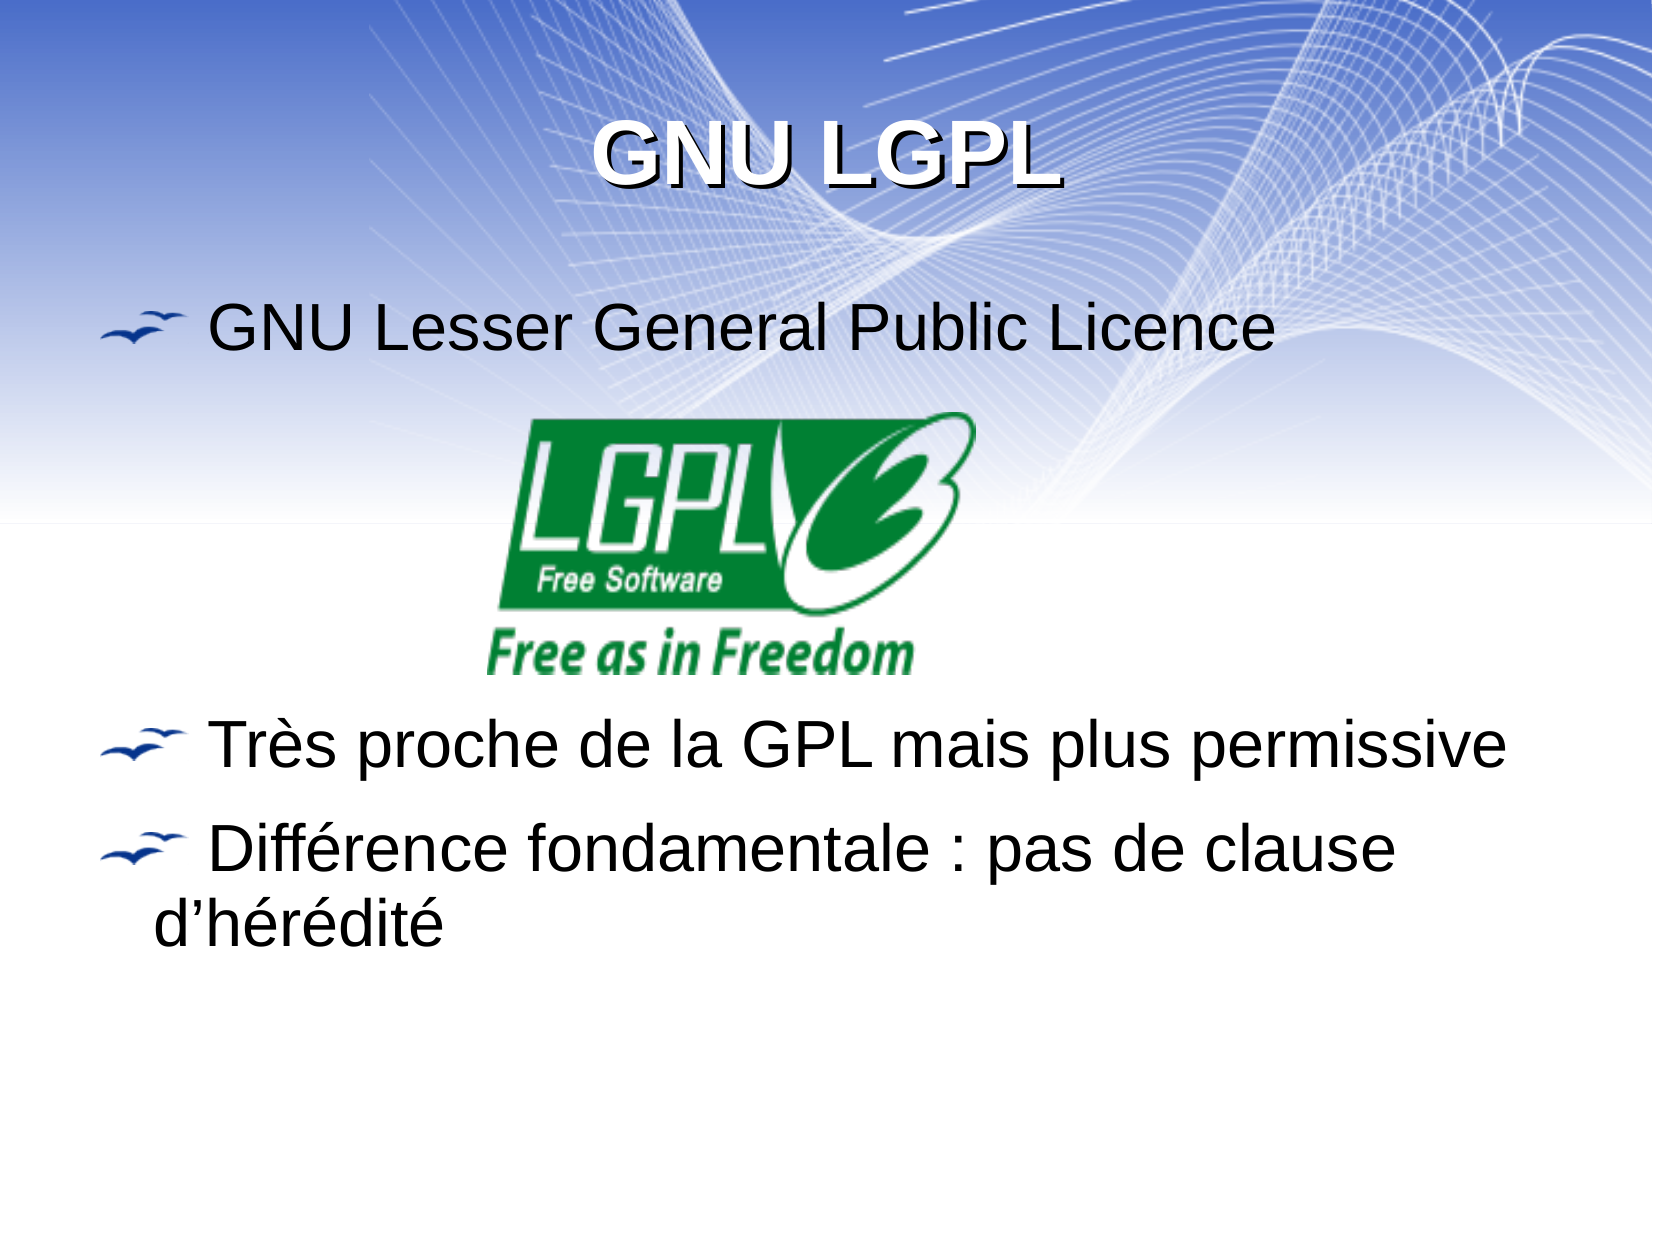

# GNU LGPL
 GNU Lesser General Public Licence
 Très proche de la GPL mais plus permissive
 Différence fondamentale : pas de clause d’hérédité